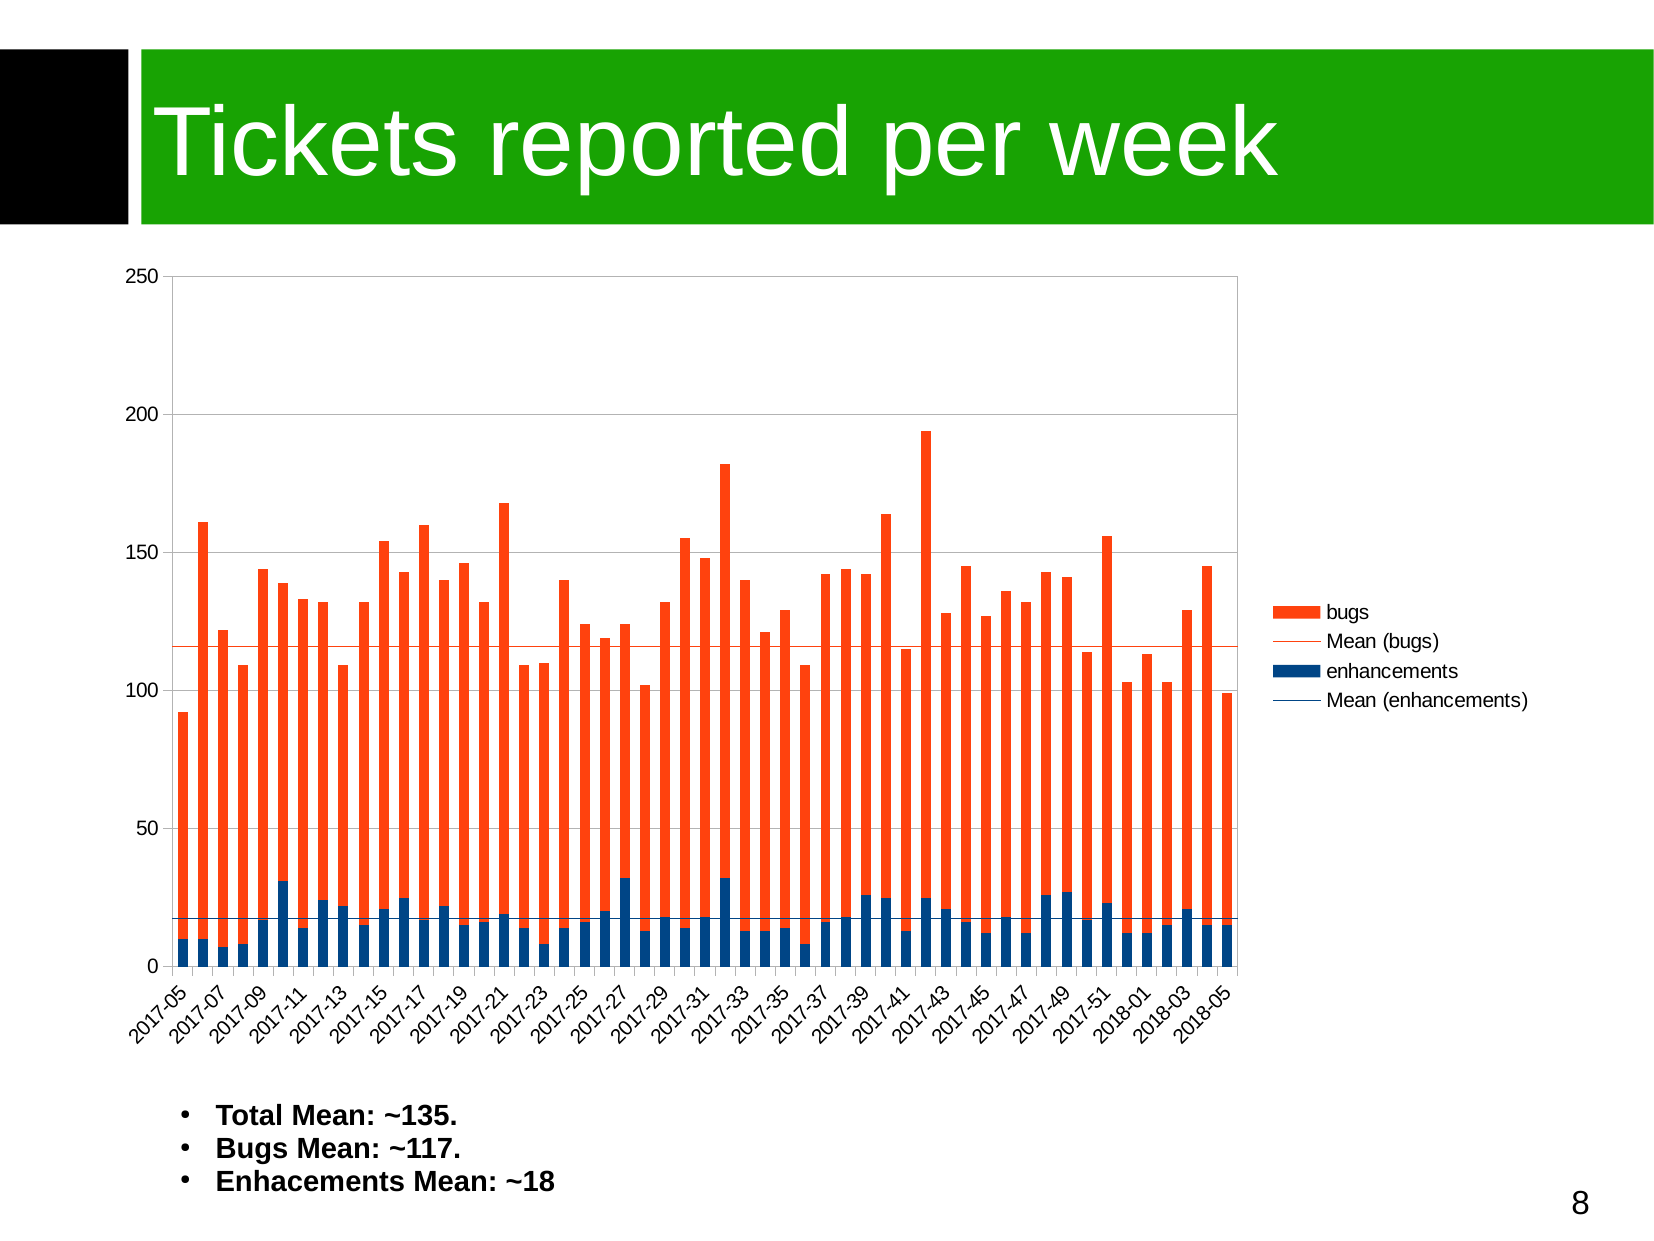

# Tickets reported per week
### Chart
| Category | enhancements | bugs |
|---|---|---|
| 2017-05 | 10.0 | 82.0 |
| 2017-06 | 10.0 | 151.0 |
| 2017-07 | 7.0 | 115.0 |
| 2017-08 | 8.0 | 101.0 |
| 2017-09 | 17.0 | 127.0 |
| 2017-10 | 31.0 | 108.0 |
| 2017-11 | 14.0 | 119.0 |
| 2017-12 | 24.0 | 108.0 |
| 2017-13 | 22.0 | 87.0 |
| 2017-14 | 15.0 | 117.0 |
| 2017-15 | 21.0 | 133.0 |
| 2017-16 | 25.0 | 118.0 |
| 2017-17 | 17.0 | 143.0 |
| 2017-18 | 22.0 | 118.0 |
| 2017-19 | 15.0 | 131.0 |
| 2017-20 | 16.0 | 116.0 |
| 2017-21 | 19.0 | 149.0 |
| 2017-22 | 14.0 | 95.0 |
| 2017-23 | 8.0 | 102.0 |
| 2017-24 | 14.0 | 126.0 |
| 2017-25 | 16.0 | 108.0 |
| 2017-26 | 20.0 | 99.0 |
| 2017-27 | 32.0 | 92.0 |
| 2017-28 | 13.0 | 89.0 |
| 2017-29 | 18.0 | 114.0 |
| 2017-30 | 14.0 | 141.0 |
| 2017-31 | 18.0 | 130.0 |
| 2017-32 | 32.0 | 150.0 |
| 2017-33 | 13.0 | 127.0 |
| 2017-34 | 13.0 | 108.0 |
| 2017-35 | 14.0 | 115.0 |
| 2017-36 | 8.0 | 101.0 |
| 2017-37 | 16.0 | 126.0 |
| 2017-38 | 18.0 | 126.0 |
| 2017-39 | 26.0 | 116.0 |
| 2017-40 | 25.0 | 139.0 |
| 2017-41 | 13.0 | 102.0 |
| 2017-42 | 25.0 | 169.0 |
| 2017-43 | 21.0 | 107.0 |
| 2017-44 | 16.0 | 129.0 |
| 2017-45 | 12.0 | 115.0 |
| 2017-46 | 18.0 | 118.0 |
| 2017-47 | 12.0 | 120.0 |
| 2017-48 | 26.0 | 117.0 |
| 2017-49 | 27.0 | 114.0 |
| 2017-50 | 17.0 | 97.0 |
| 2017-51 | 23.0 | 133.0 |
| 2017-52 | 12.0 | 91.0 |
| 2018-01 | 12.0 | 101.0 |
| 2018-02 | 15.0 | 88.0 |
| 2018-03 | 21.0 | 108.0 |
| 2018-04 | 15.0 | 130.0 |
| 2018-05 | 15.0 | 84.0 |
Total Mean: ~135.
Bugs Mean: ~117.
Enhacements Mean: ~18